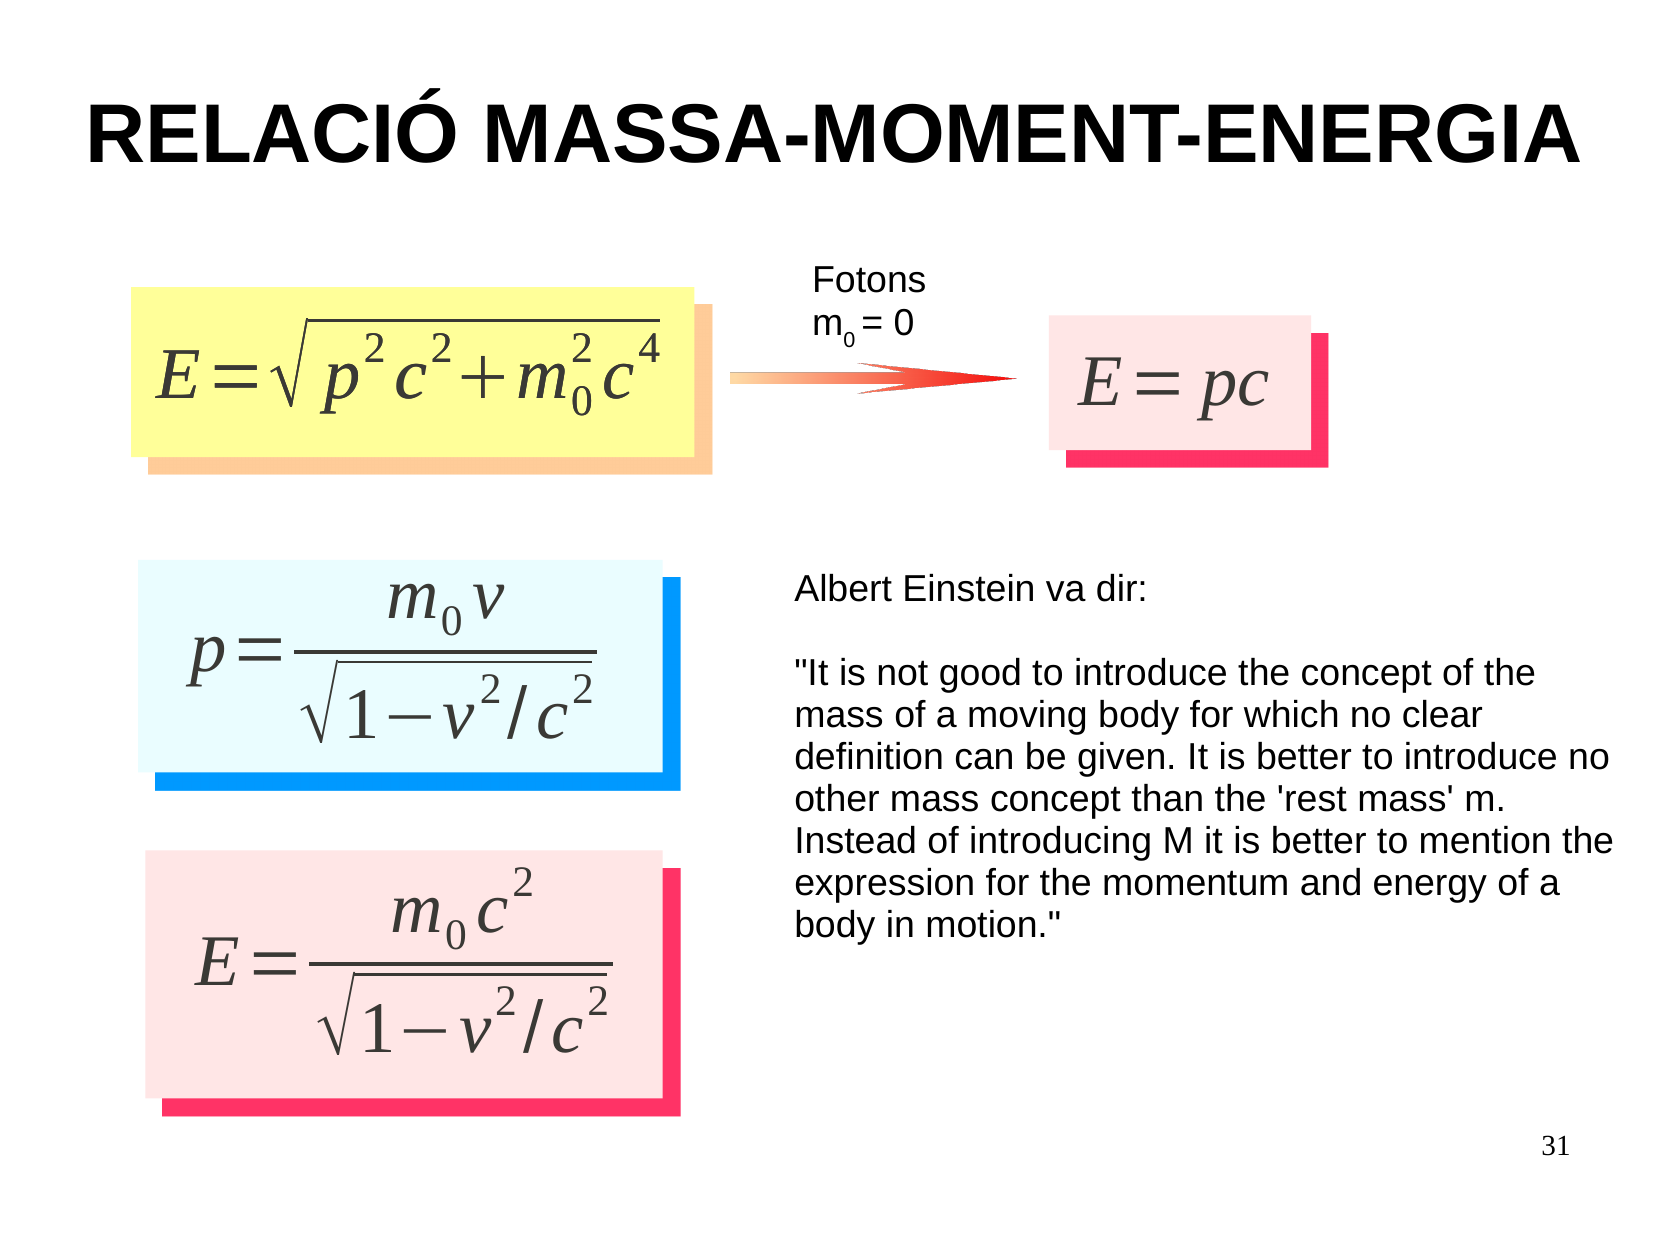

RELACIÓ MASSA-MOMENT-ENERGIA
Fotons m0 = 0
Albert Einstein va dir:
"It is not good to introduce the concept of the mass of a moving body for which no clear definition can be given. It is better to introduce no other mass concept than the 'rest mass' m. Instead of introducing M it is better to mention the expression for the momentum and energy of a body in motion."
31